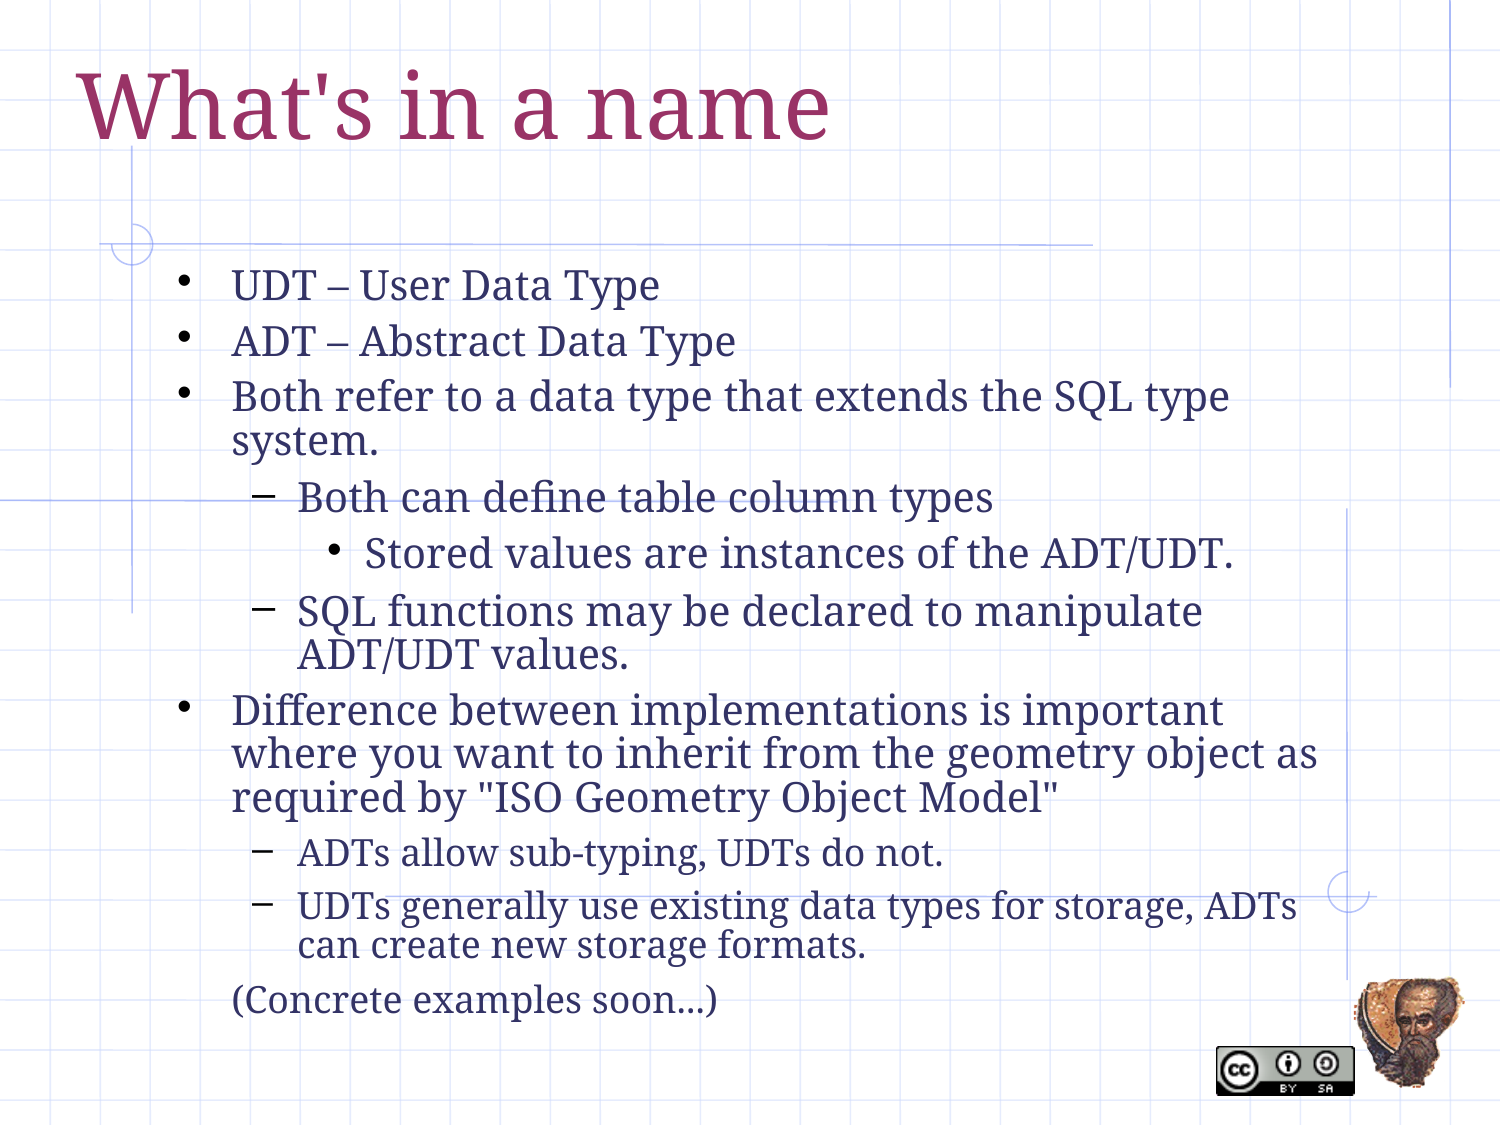

# What's in a name
UDT – User Data Type
ADT – Abstract Data Type
Both refer to a data type that extends the SQL type system.
Both can define table column types
Stored values are instances of the ADT/UDT.
SQL functions may be declared to manipulate ADT/UDT values.
Difference between implementations is important where you want to inherit from the geometry object as required by "ISO Geometry Object Model"
ADTs allow sub-typing, UDTs do not.
UDTs generally use existing data types for storage, ADTs can create new storage formats.
(Concrete examples soon...)